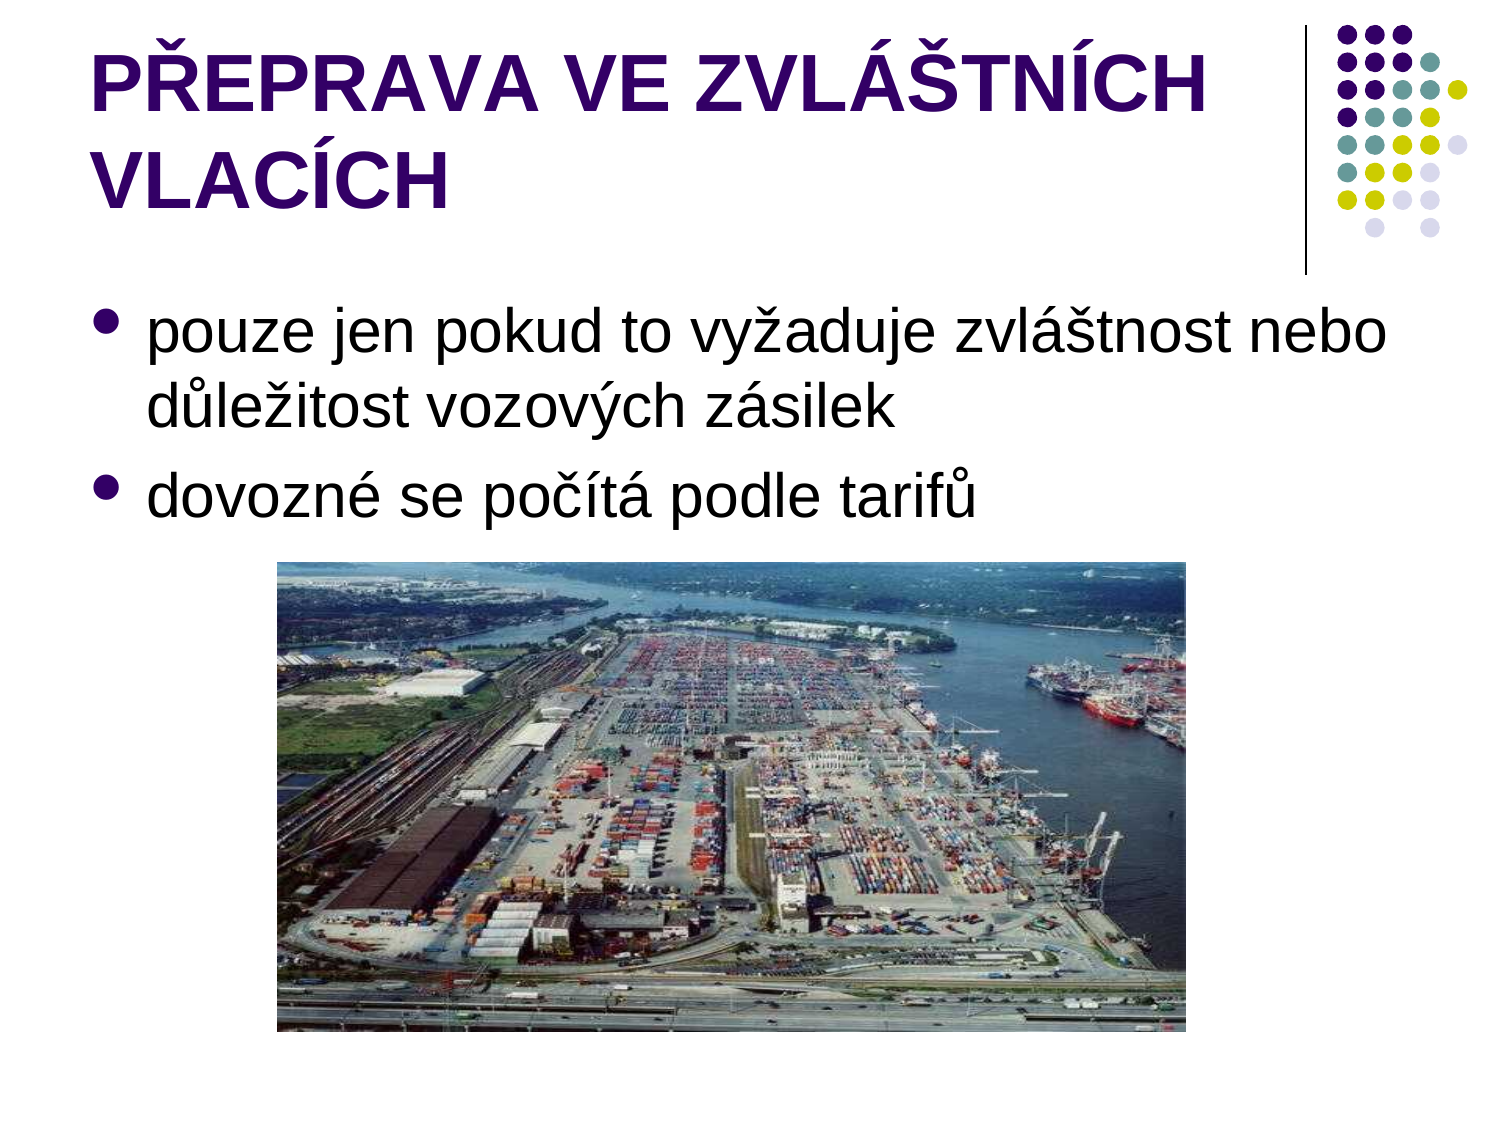

# PŘEPRAVA VE ZVLÁŠTNÍCH VLACÍCH
pouze jen pokud to vyžaduje zvláštnost nebo důležitost vozových zásilek
dovozné se počítá podle tarifů